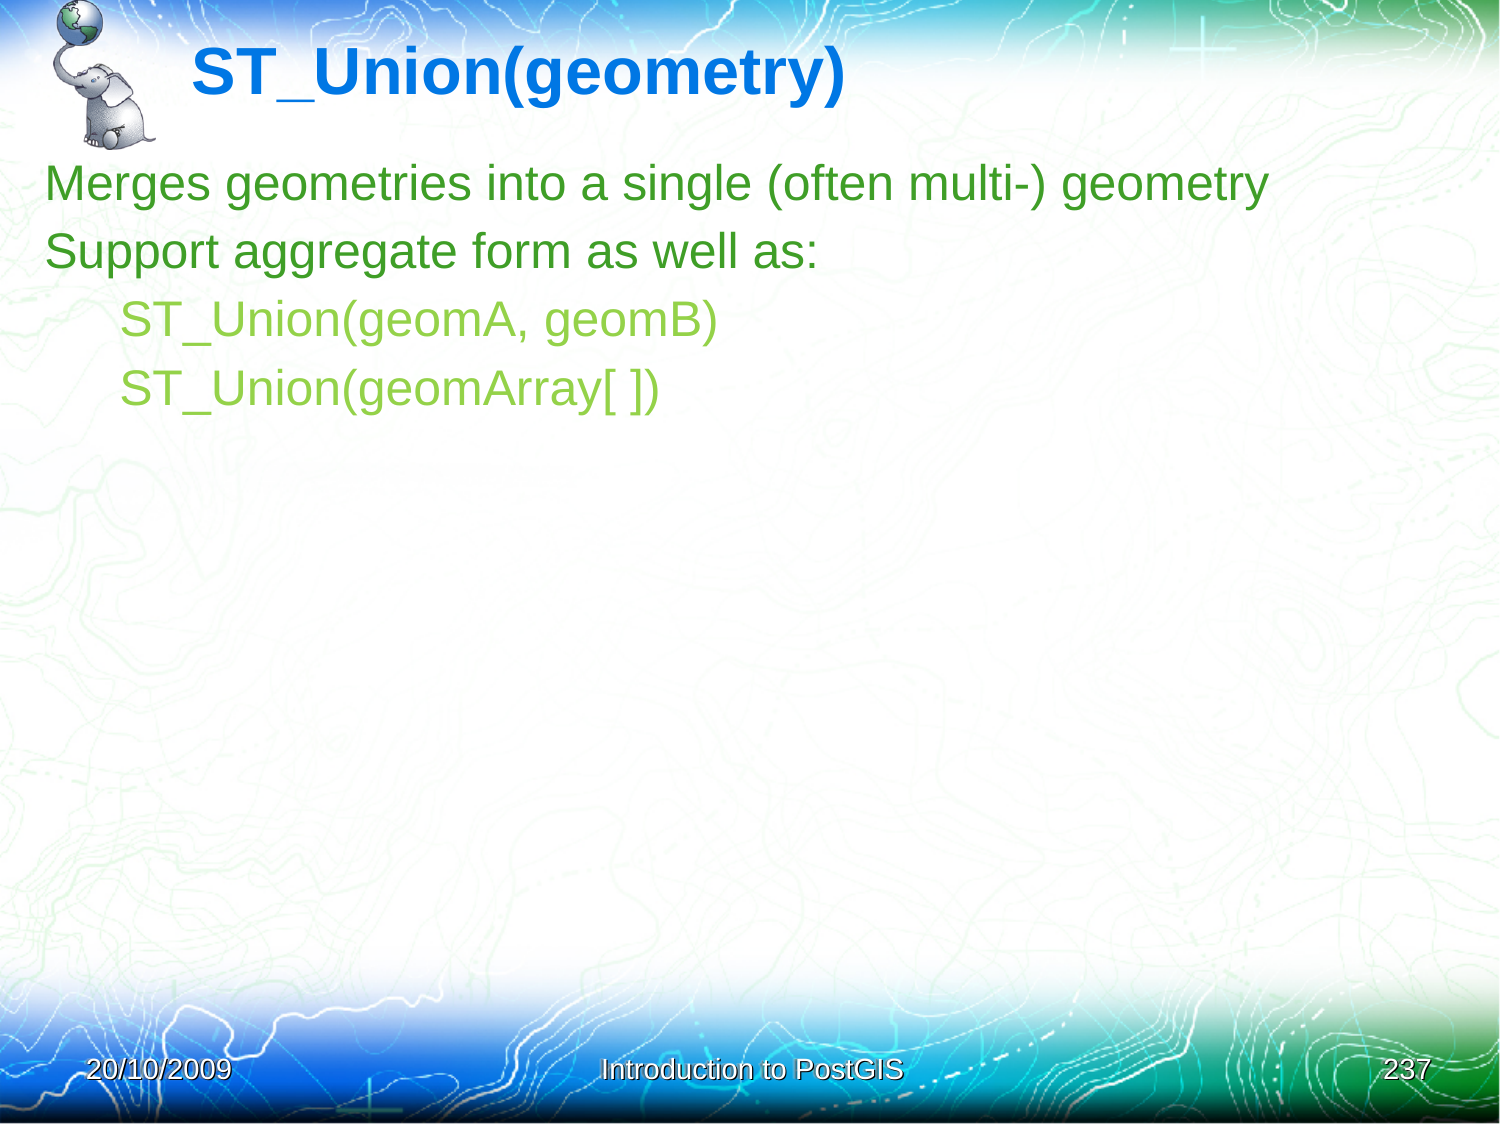

# ST_Union(geometry)
Merges geometries into a single (often multi-) geometry
Support aggregate form as well as:
ST_Union(geomA, geomB)
ST_Union(geomArray[ ])
20/10/2009
Introduction to PostGIS
237